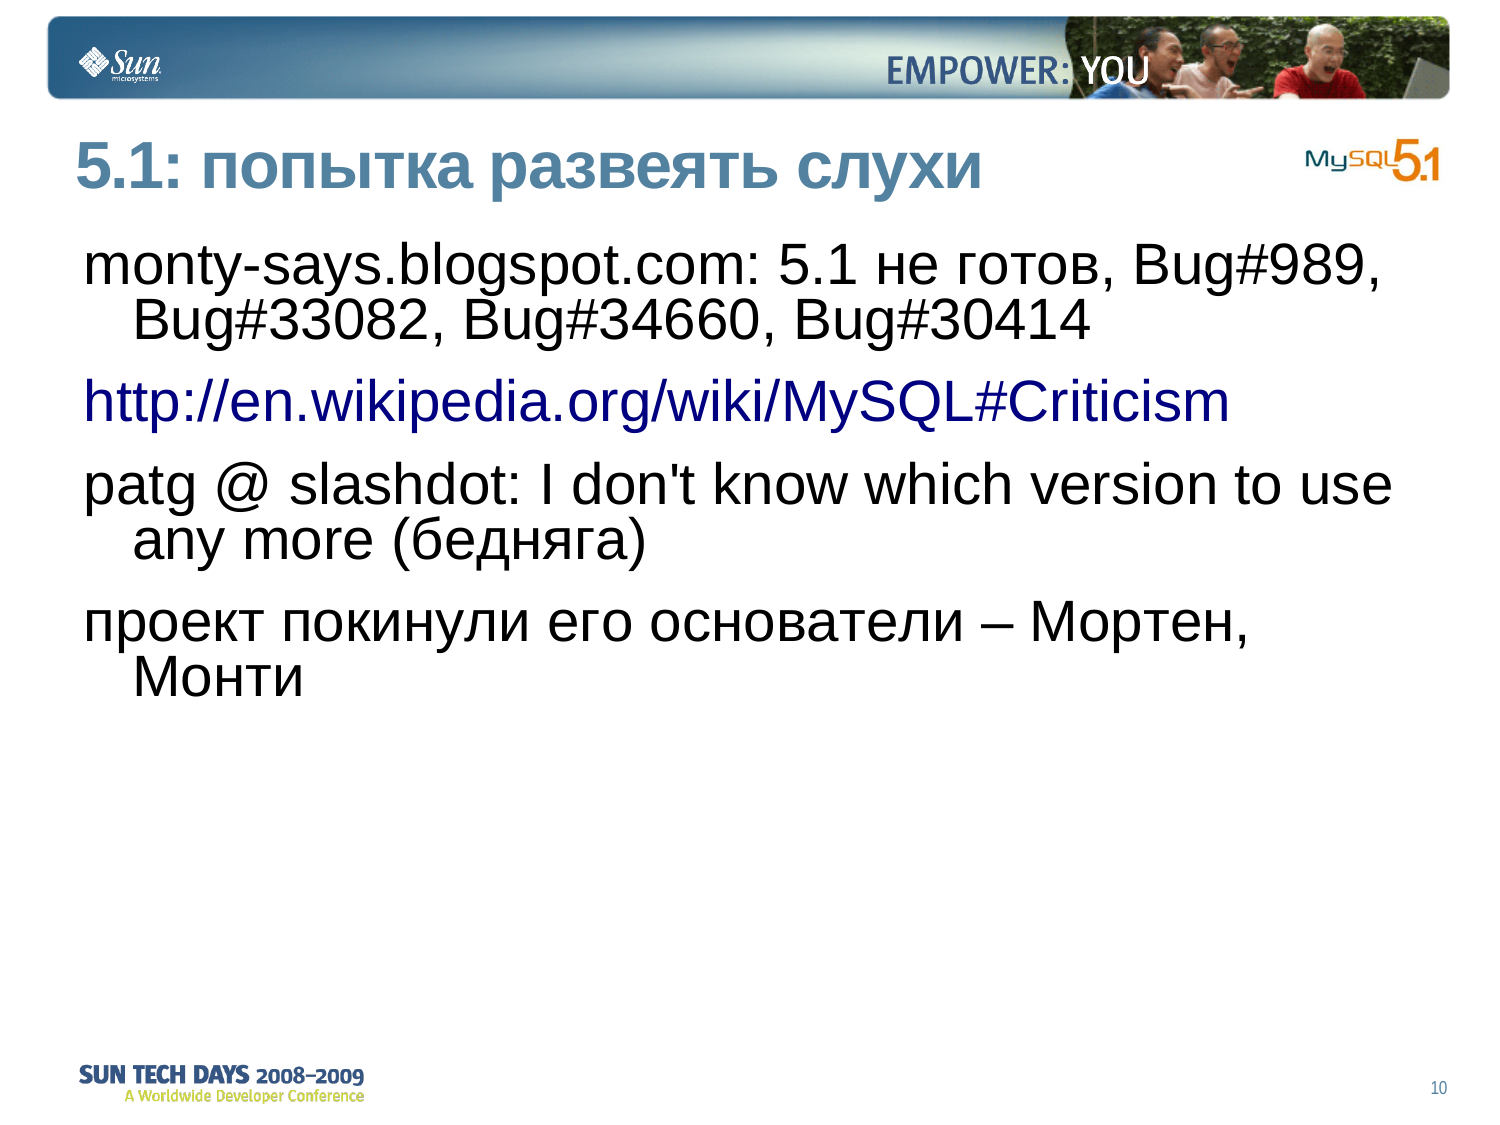

# 5.1: попытка развеять слухи
monty-says.blogspot.com: 5.1 не готов, Bug#989, Bug#33082, Bug#34660, Bug#30414
http://en.wikipedia.org/wiki/MySQL#Criticism
patg @ slashdot: I don't know which version to use any more (бедняга)
проект покинули его основатели – Мортен, Монти